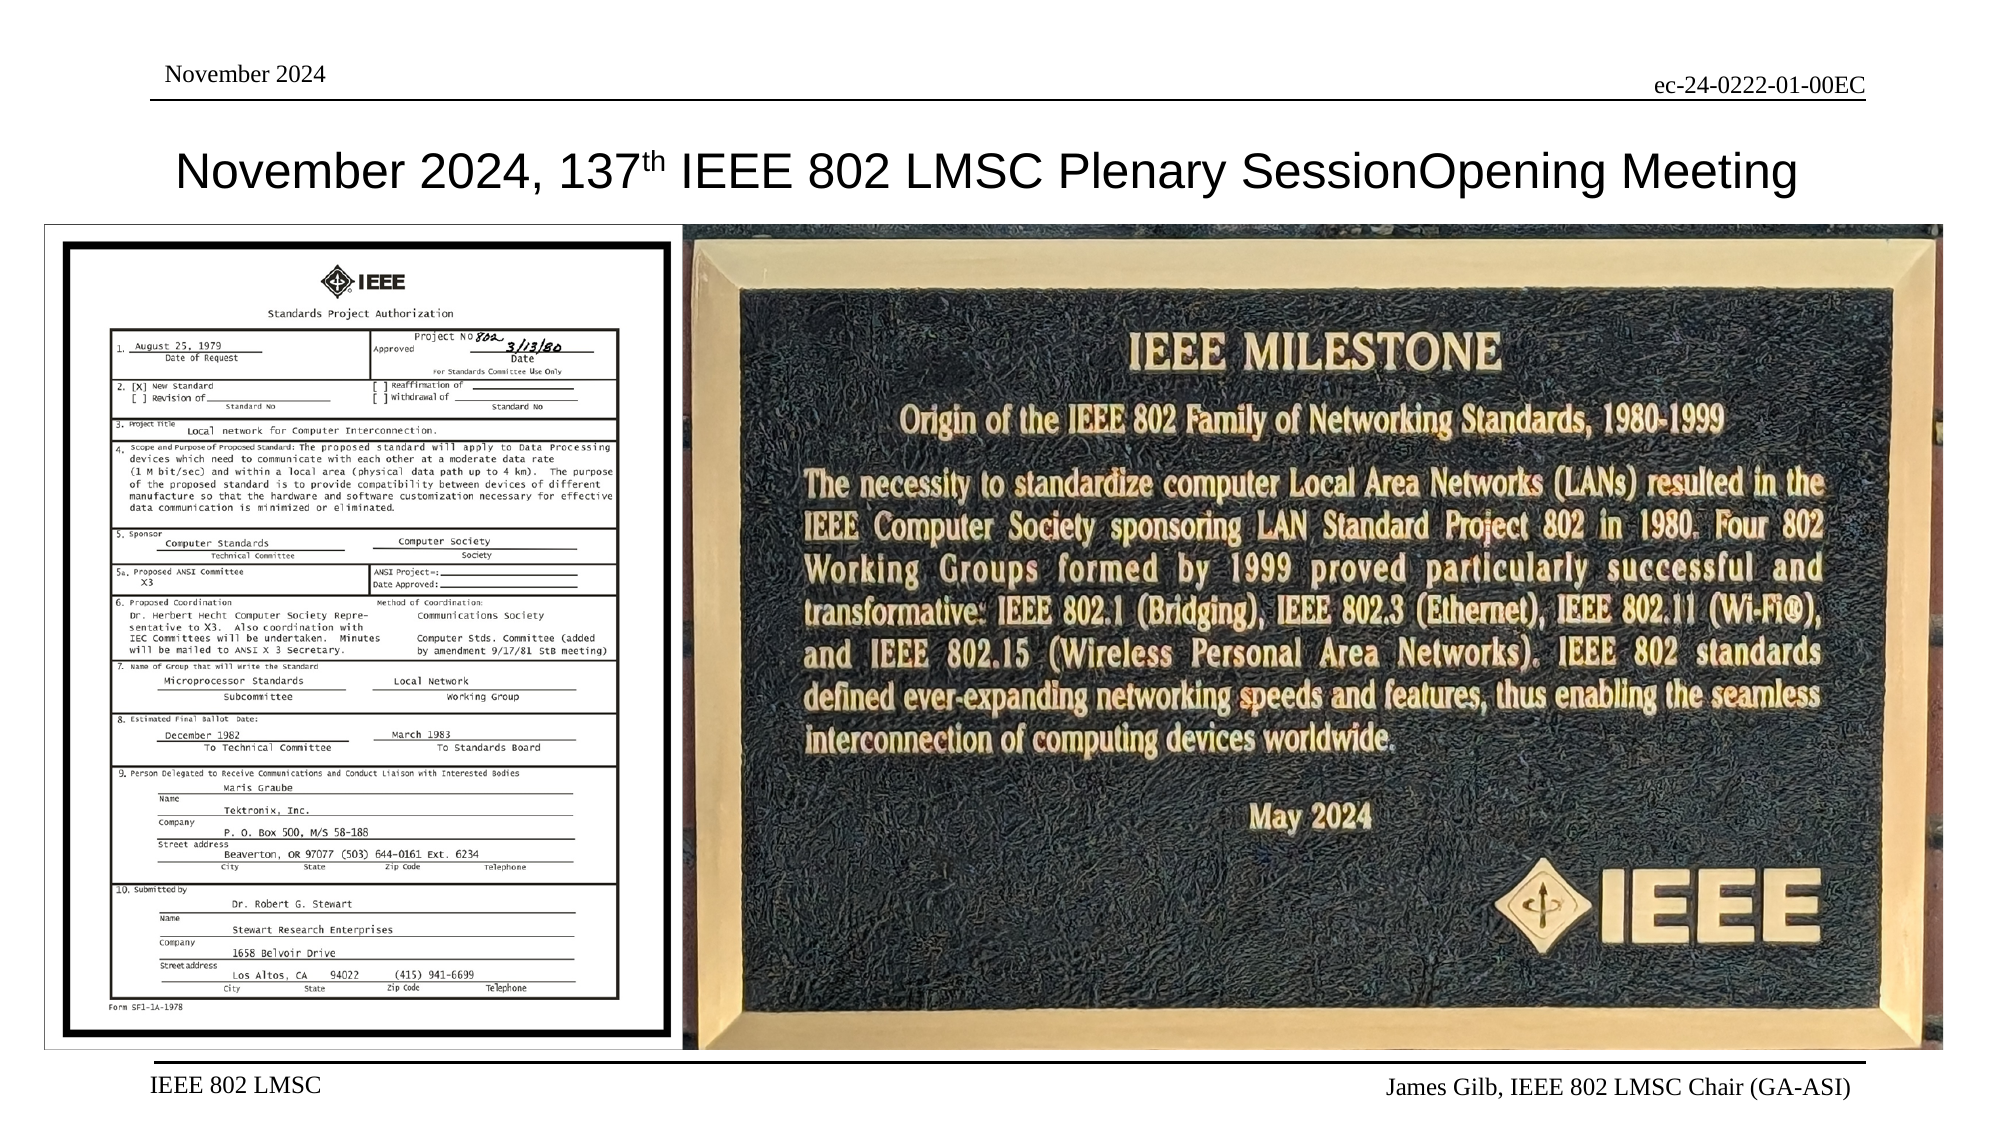

# November 2024, 137th IEEE 802 LMSC Plenary SessionOpening Meeting